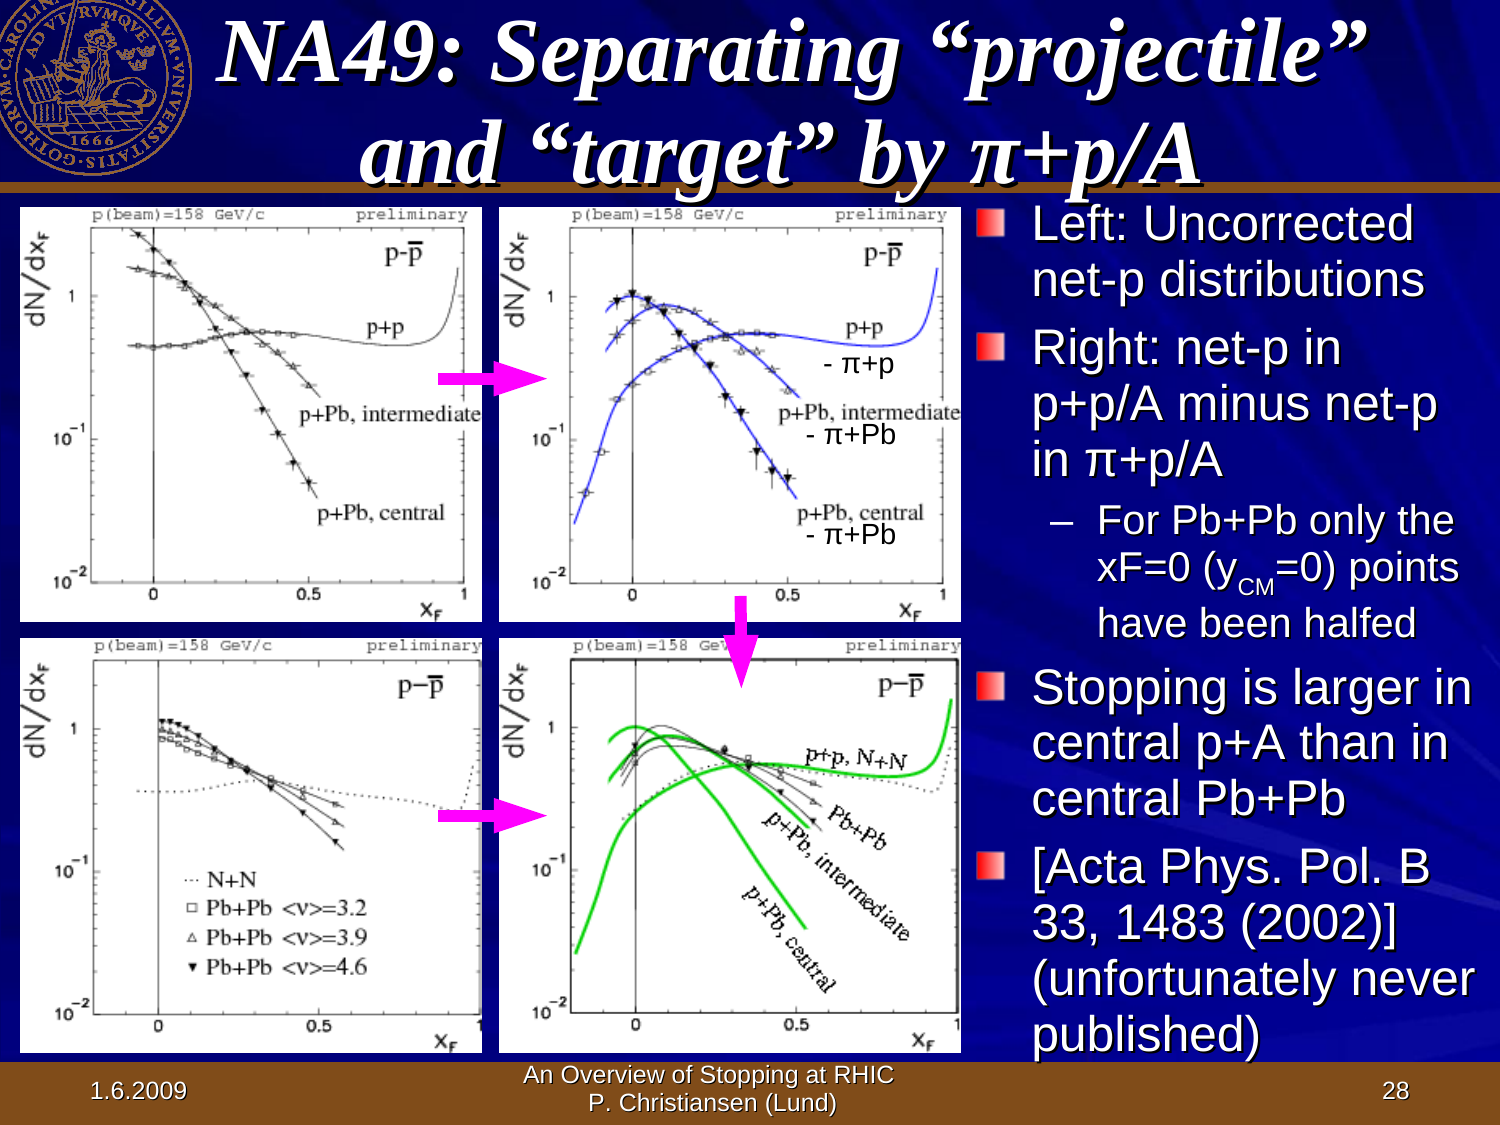

# NA49: Separating “projectile” and “target” by π+p/A
Left: Uncorrected net-p distributions
Right: net-p in p+p/A minus net-p in π+p/A
For Pb+Pb only the xF=0 (yCM=0) points have been halfed
Stopping is larger in central p+A than in central Pb+Pb
[Acta Phys. Pol. B 33, 1483 (2002)] (unfortunately never published)
- π+p
- π+Pb
- π+Pb
28